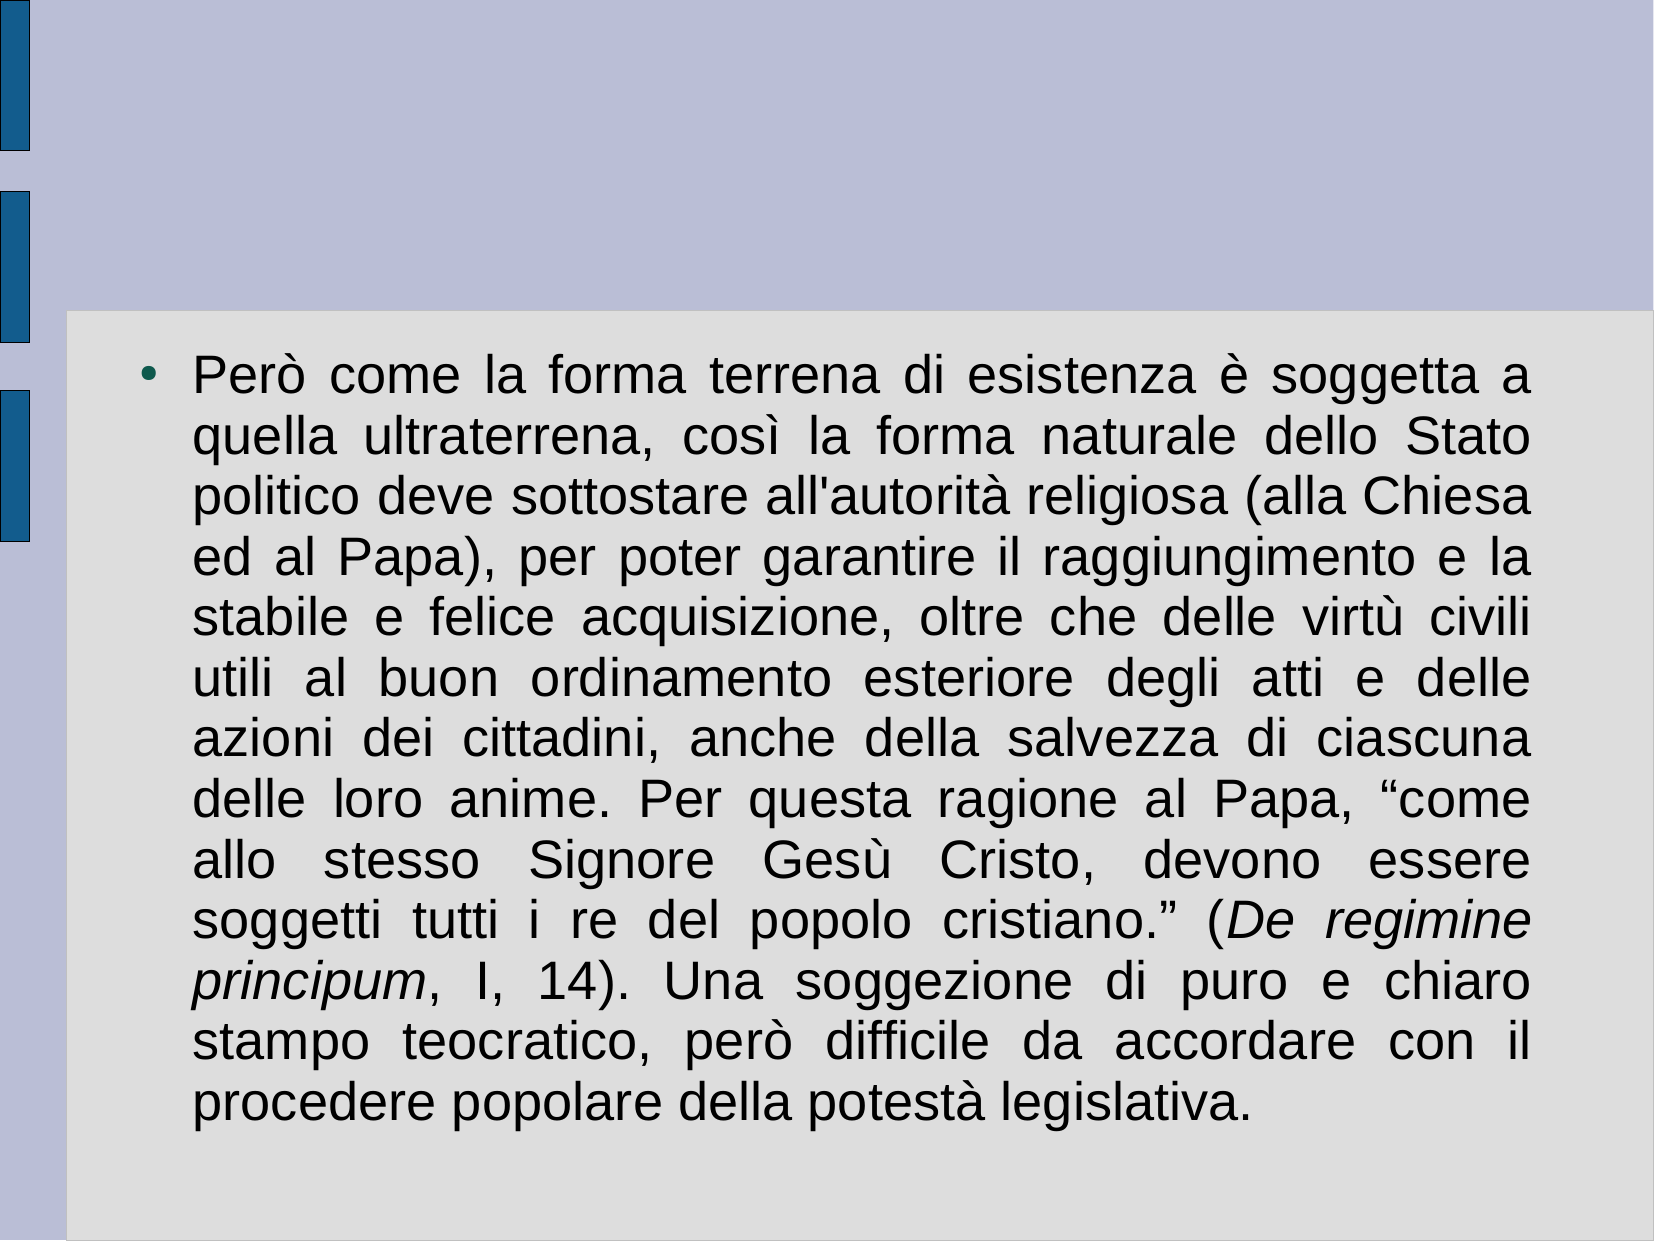

#
Però come la forma terrena di esistenza è soggetta a quella ultraterrena, così la forma naturale dello Stato politico deve sottostare all'autorità religiosa (alla Chiesa ed al Papa), per poter garantire il raggiungimento e la stabile e felice acquisizione, oltre che delle virtù civili utili al buon ordinamento esteriore degli atti e delle azioni dei cittadini, anche della salvezza di ciascuna delle loro anime. Per questa ragione al Papa, “come allo stesso Signore Gesù Cristo, devono essere soggetti tutti i re del popolo cristiano.” (De regimine principum, I, 14). Una soggezione di puro e chiaro stampo teocratico, però difficile da accordare con il procedere popolare della potestà legislativa.